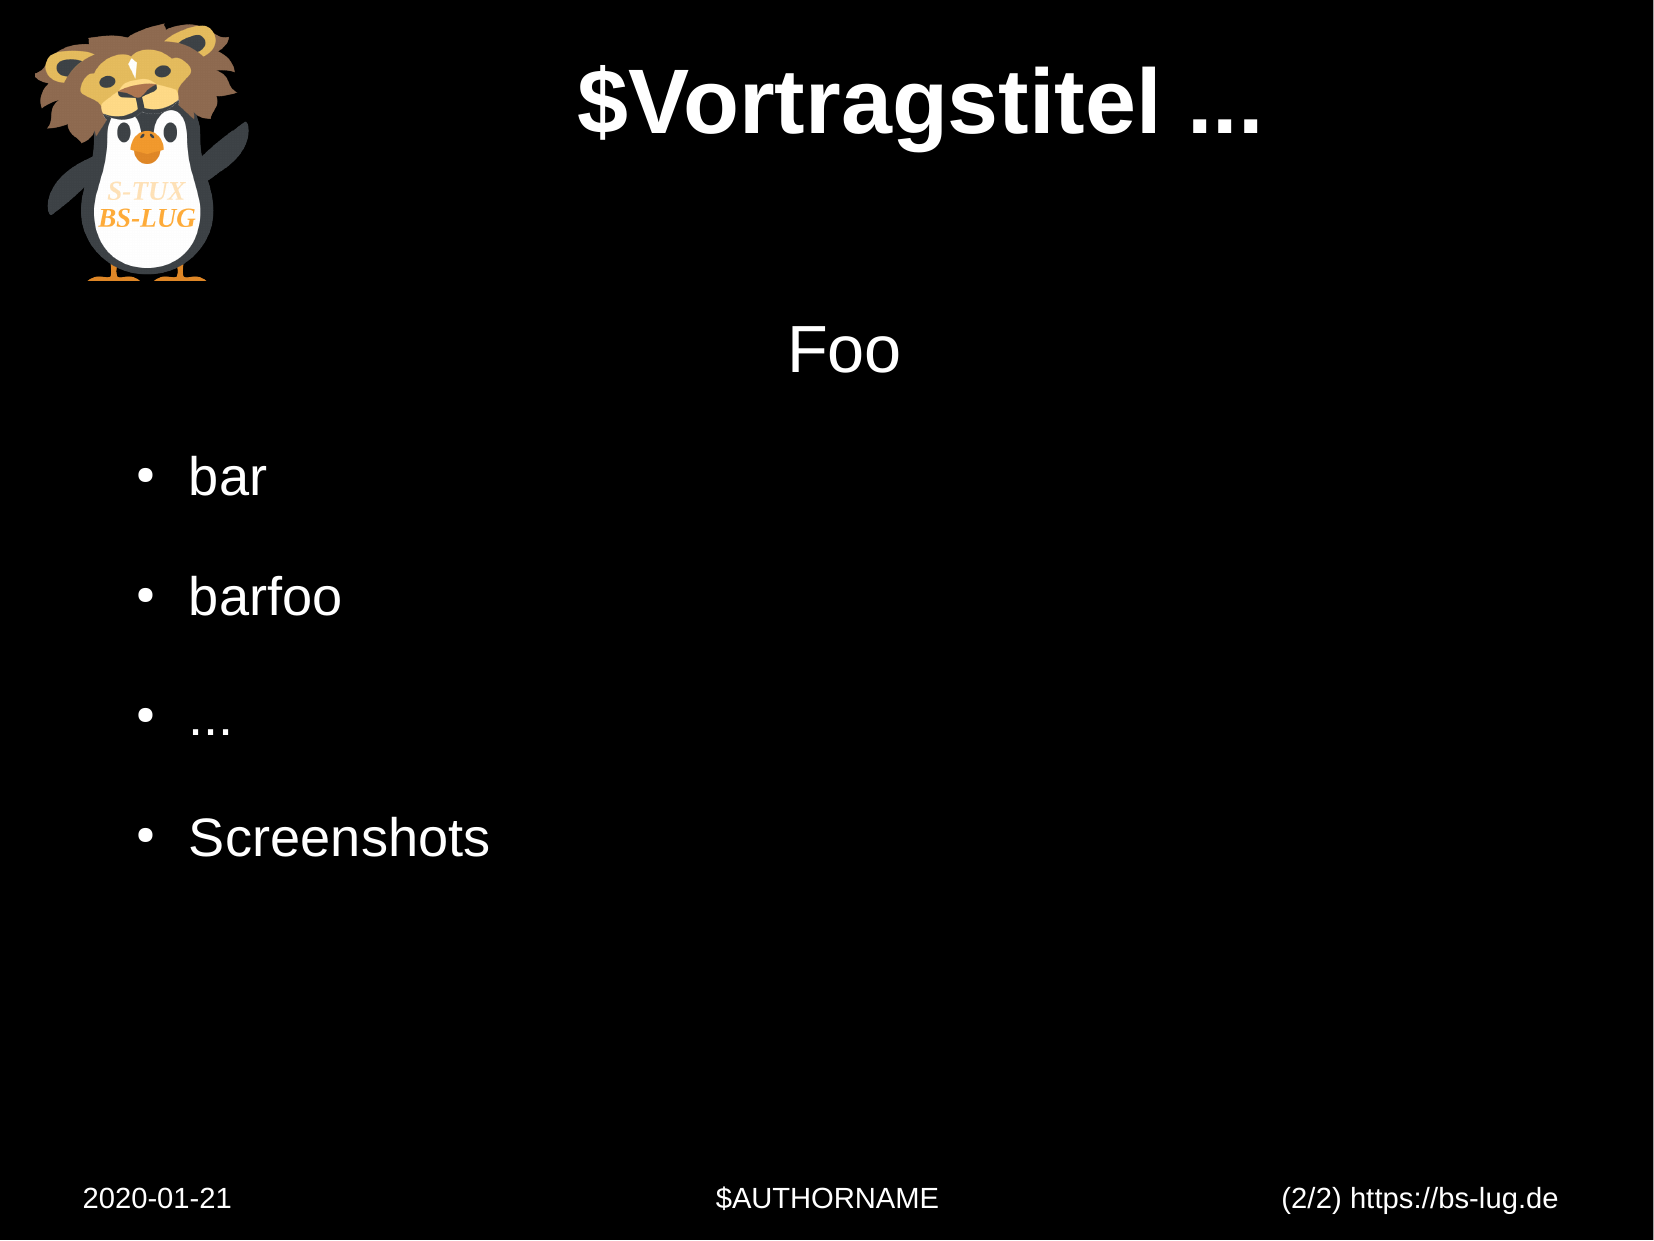

# $Vortragstitel ...
Foo
bar
barfoo
...
Screenshots
2